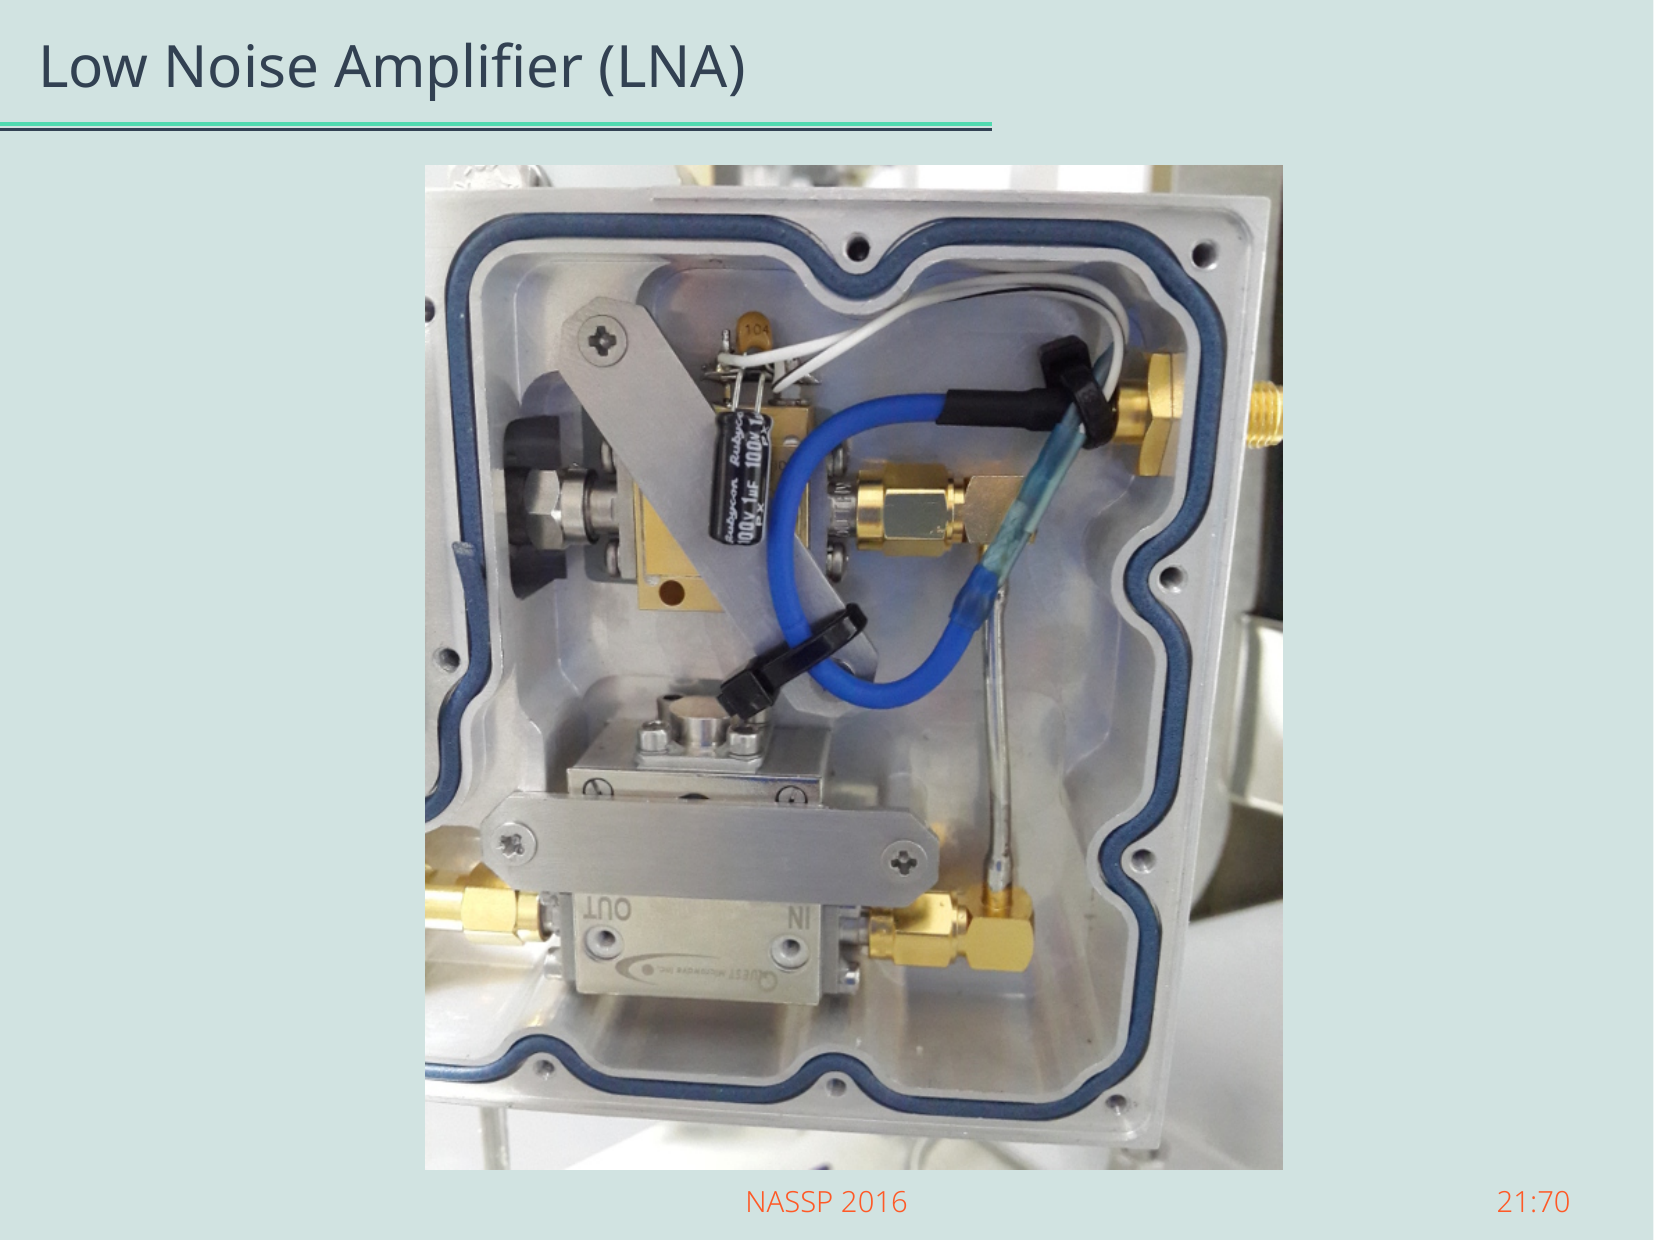

Low Noise Amplifier (LNA)
NASSP 2016
21